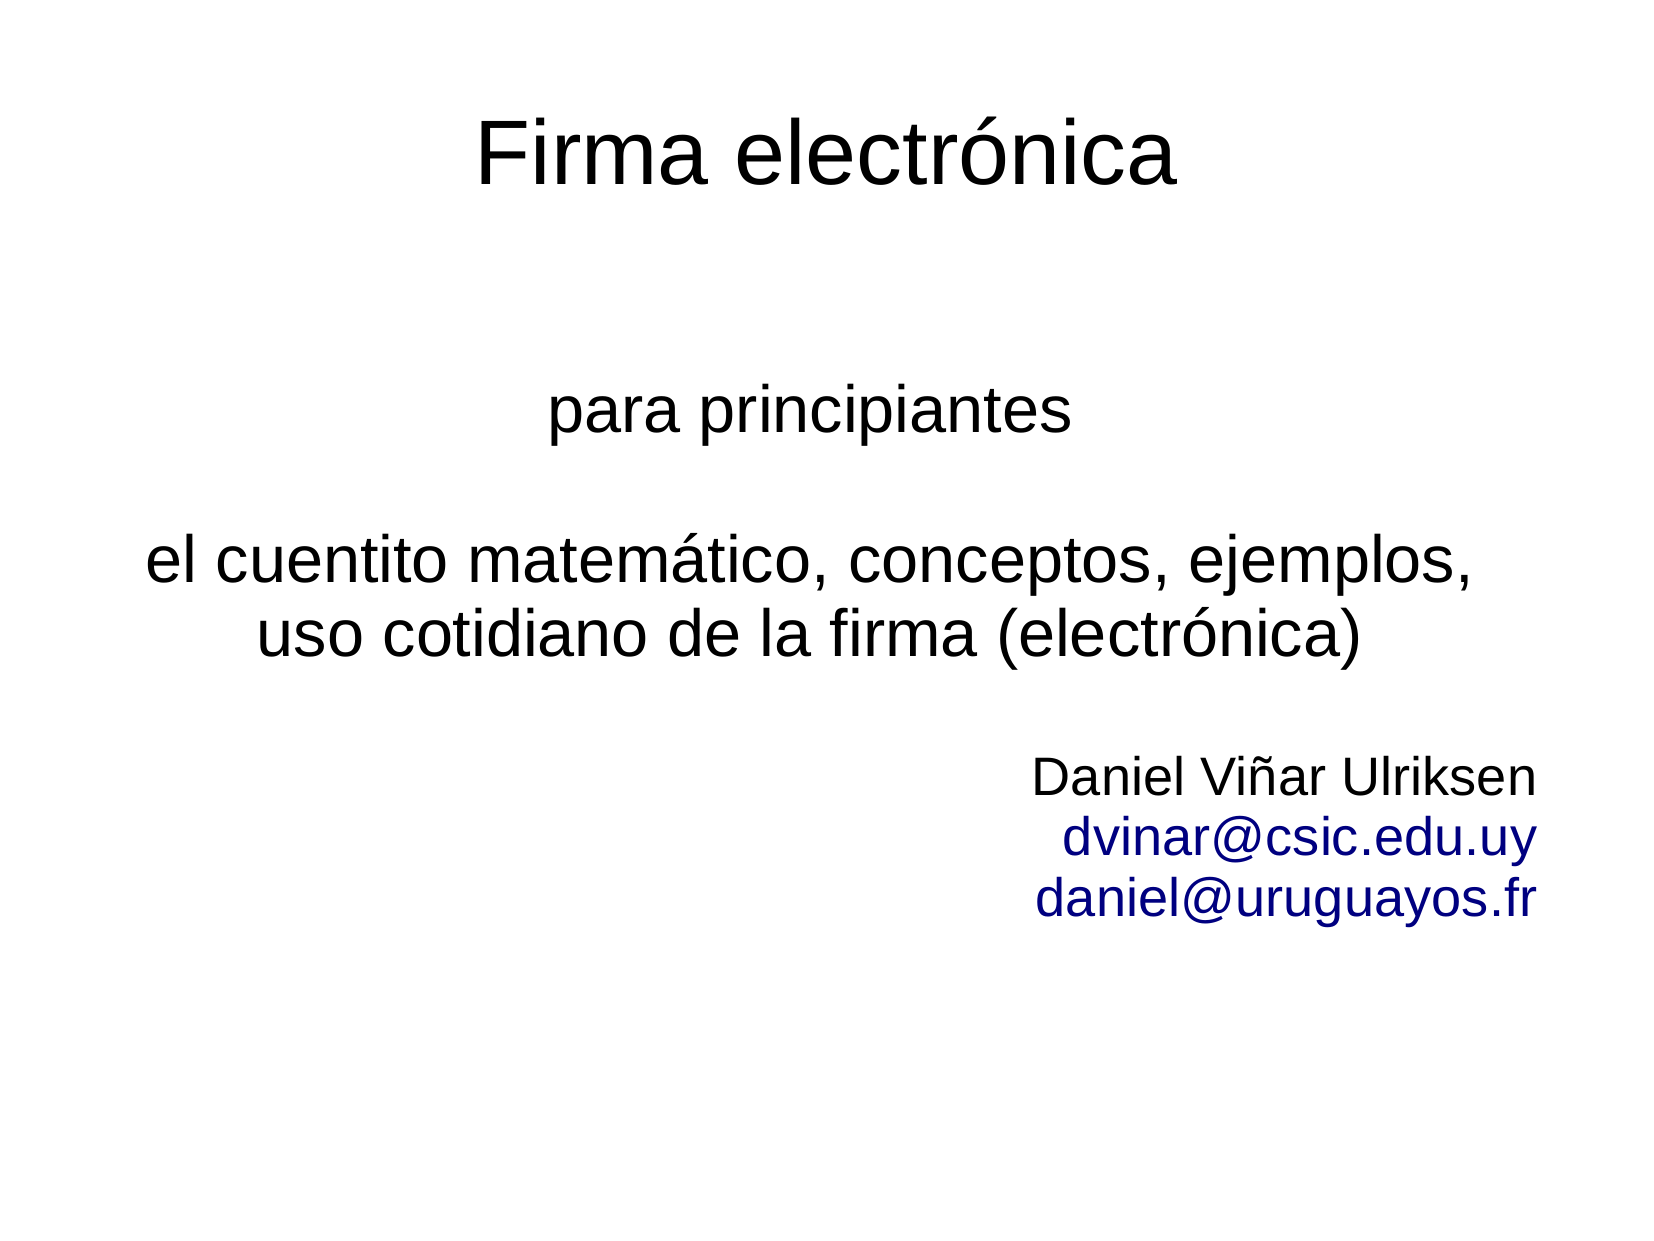

# Firma electrónica
para principiantes
el cuentito matemático, conceptos, ejemplos, uso cotidiano de la firma (electrónica)
Daniel Viñar Ulriksen
dvinar@csic.edu.uy
daniel@uruguayos.fr